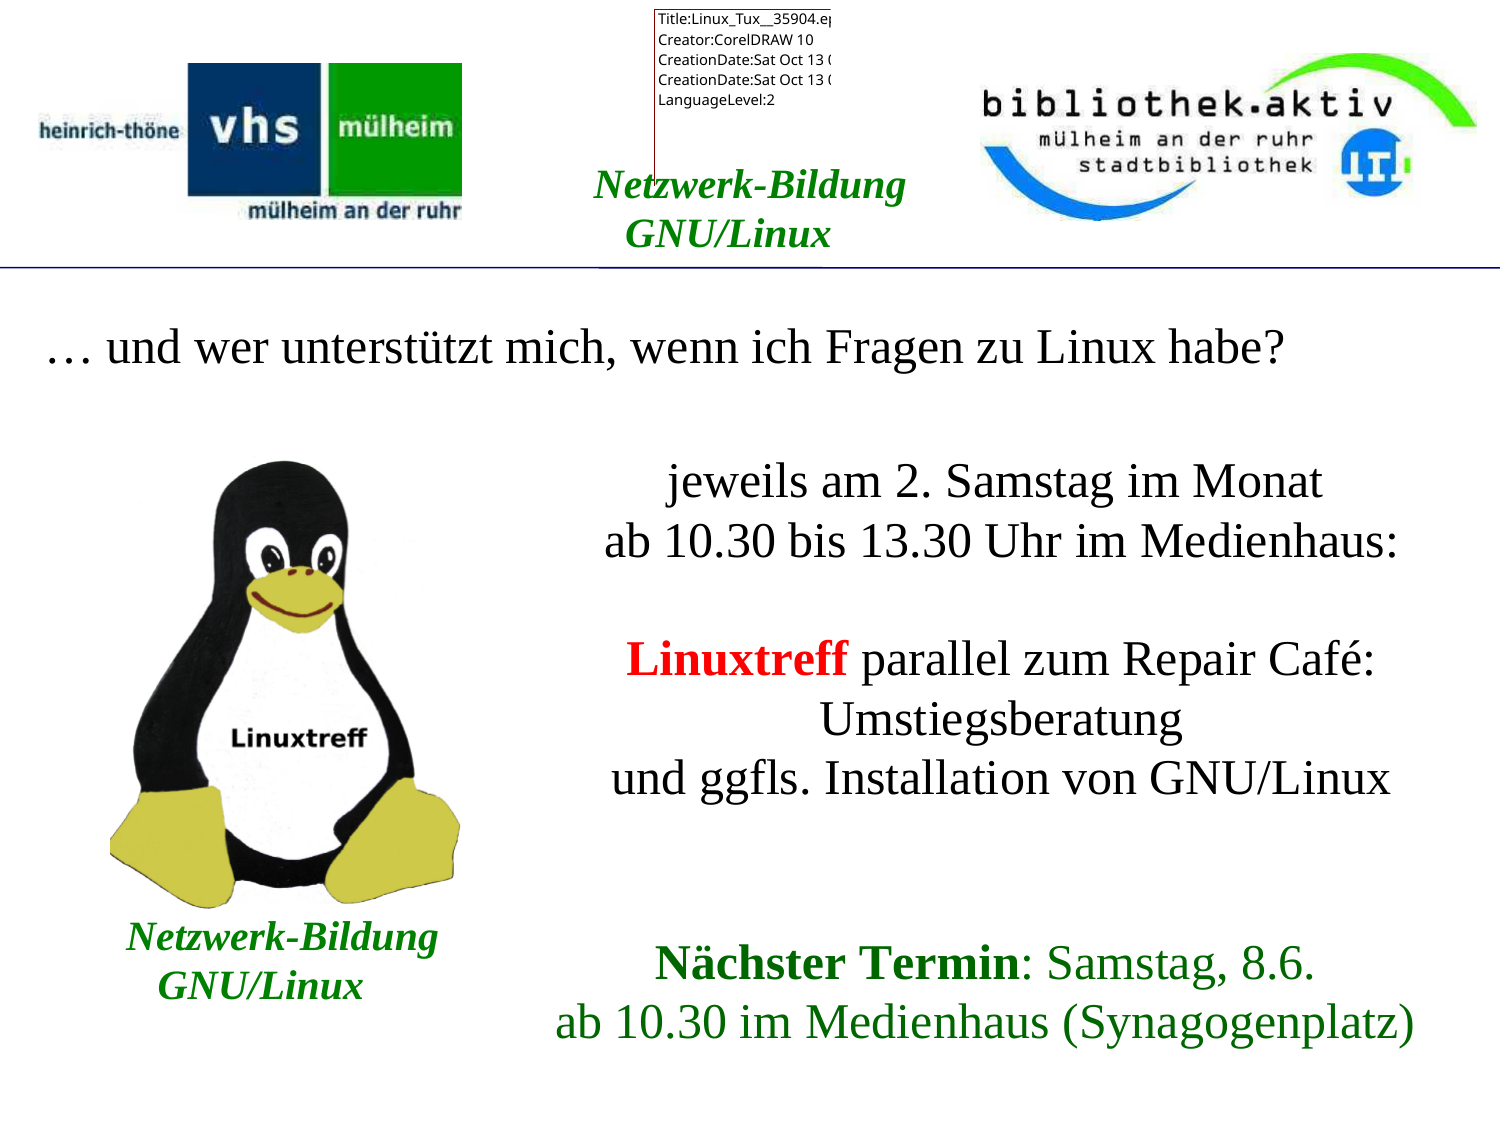

Netzwerk-Bildung
 GNU/Linux
… und wer unterstützt mich, wenn ich Fragen zu Linux habe?
jeweils am 2. Samstag im Monat
ab 10.30 bis 13.30 Uhr im Medienhaus:
Linuxtreff parallel zum Repair Café:
Umstiegsberatung
und ggfls. Installation von GNU/Linux
Netzwerk-Bildung
 GNU/Linux
Nächster Termin: Samstag, 8.6.
ab 10.30 im Medienhaus (Synagogenplatz)